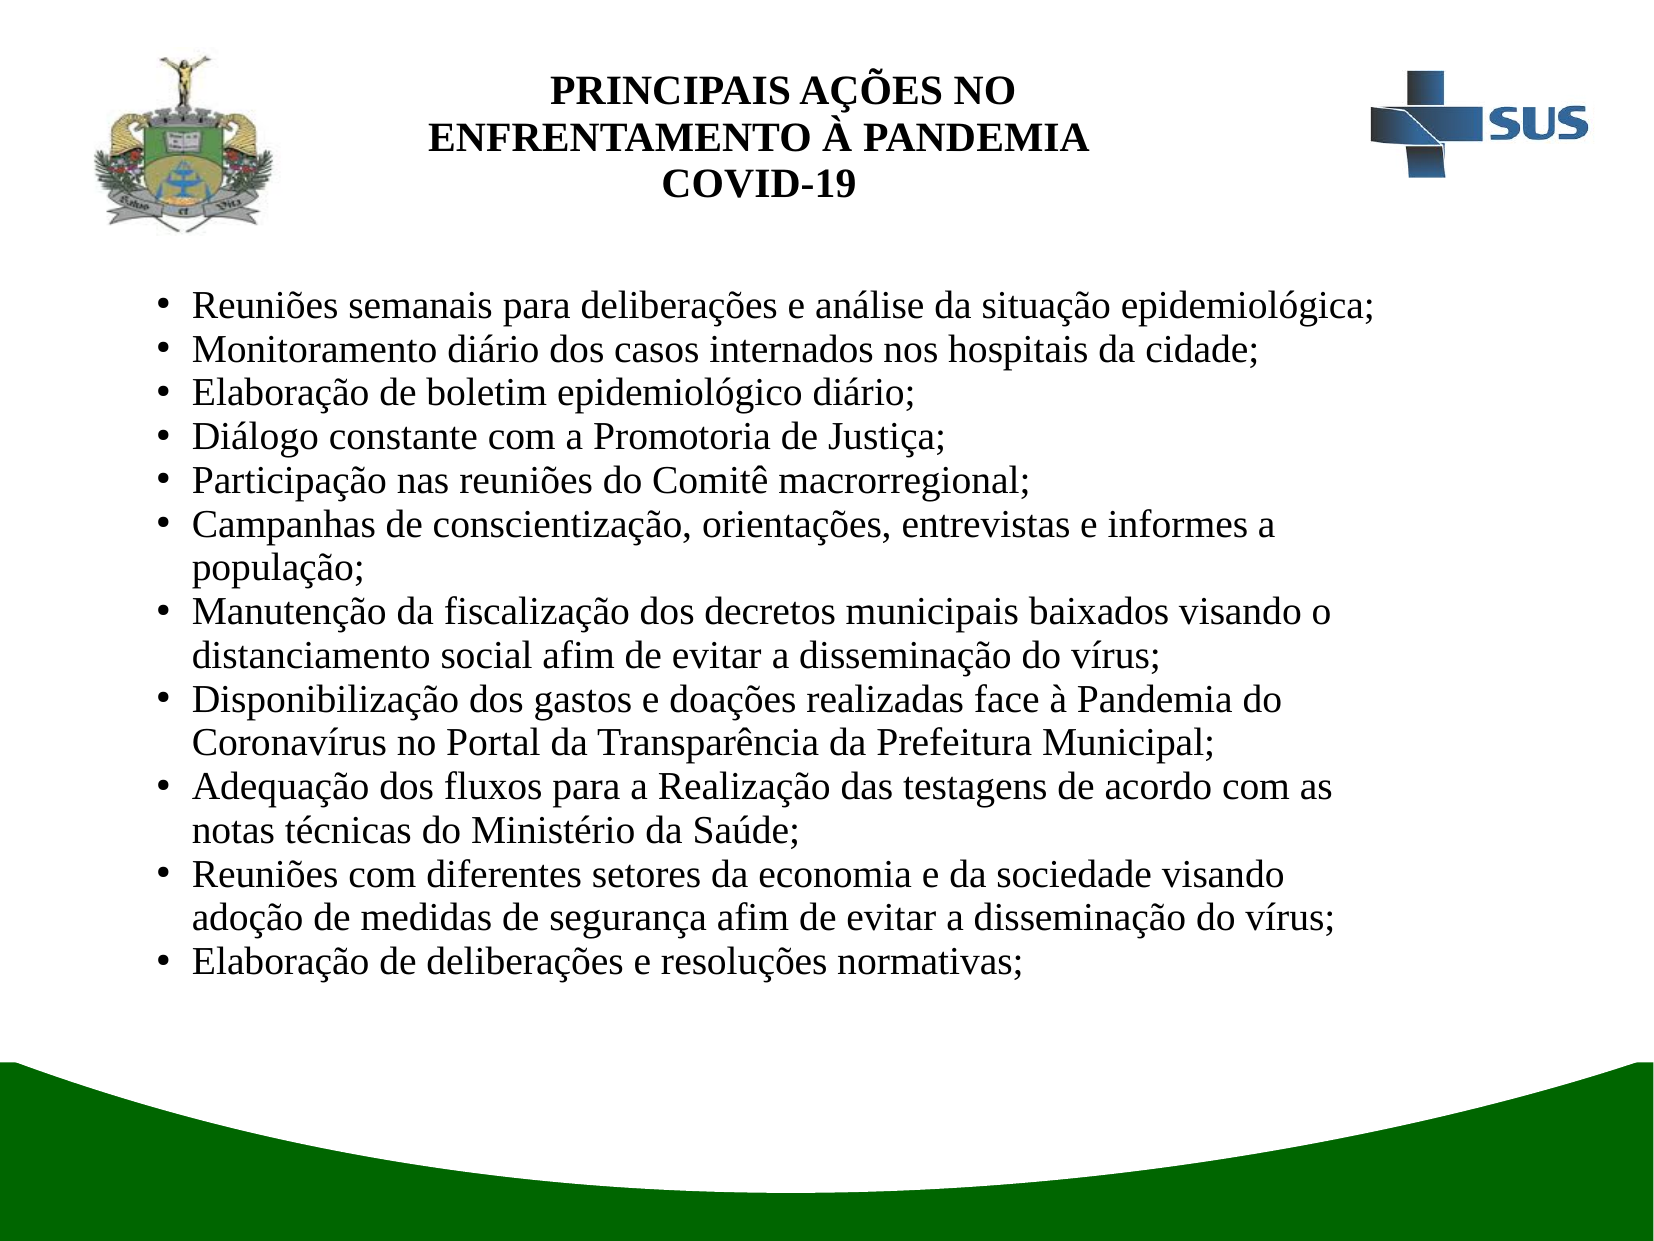

PRINCIPAIS AÇÕES NO ENFRENTAMENTO À PANDEMIA
COVID-19
Reuniões semanais para deliberações e análise da situação epidemiológica;
Monitoramento diário dos casos internados nos hospitais da cidade;
Elaboração de boletim epidemiológico diário;
Diálogo constante com a Promotoria de Justiça;
Participação nas reuniões do Comitê macrorregional;
Campanhas de conscientização, orientações, entrevistas e informes a população;
Manutenção da fiscalização dos decretos municipais baixados visando o distanciamento social afim de evitar a disseminação do vírus;
Disponibilização dos gastos e doações realizadas face à Pandemia do Coronavírus no Portal da Transparência da Prefeitura Municipal;
Adequação dos fluxos para a Realização das testagens de acordo com as notas técnicas do Ministério da Saúde;
Reuniões com diferentes setores da economia e da sociedade visando adoção de medidas de segurança afim de evitar a disseminação do vírus;
Elaboração de deliberações e resoluções normativas;